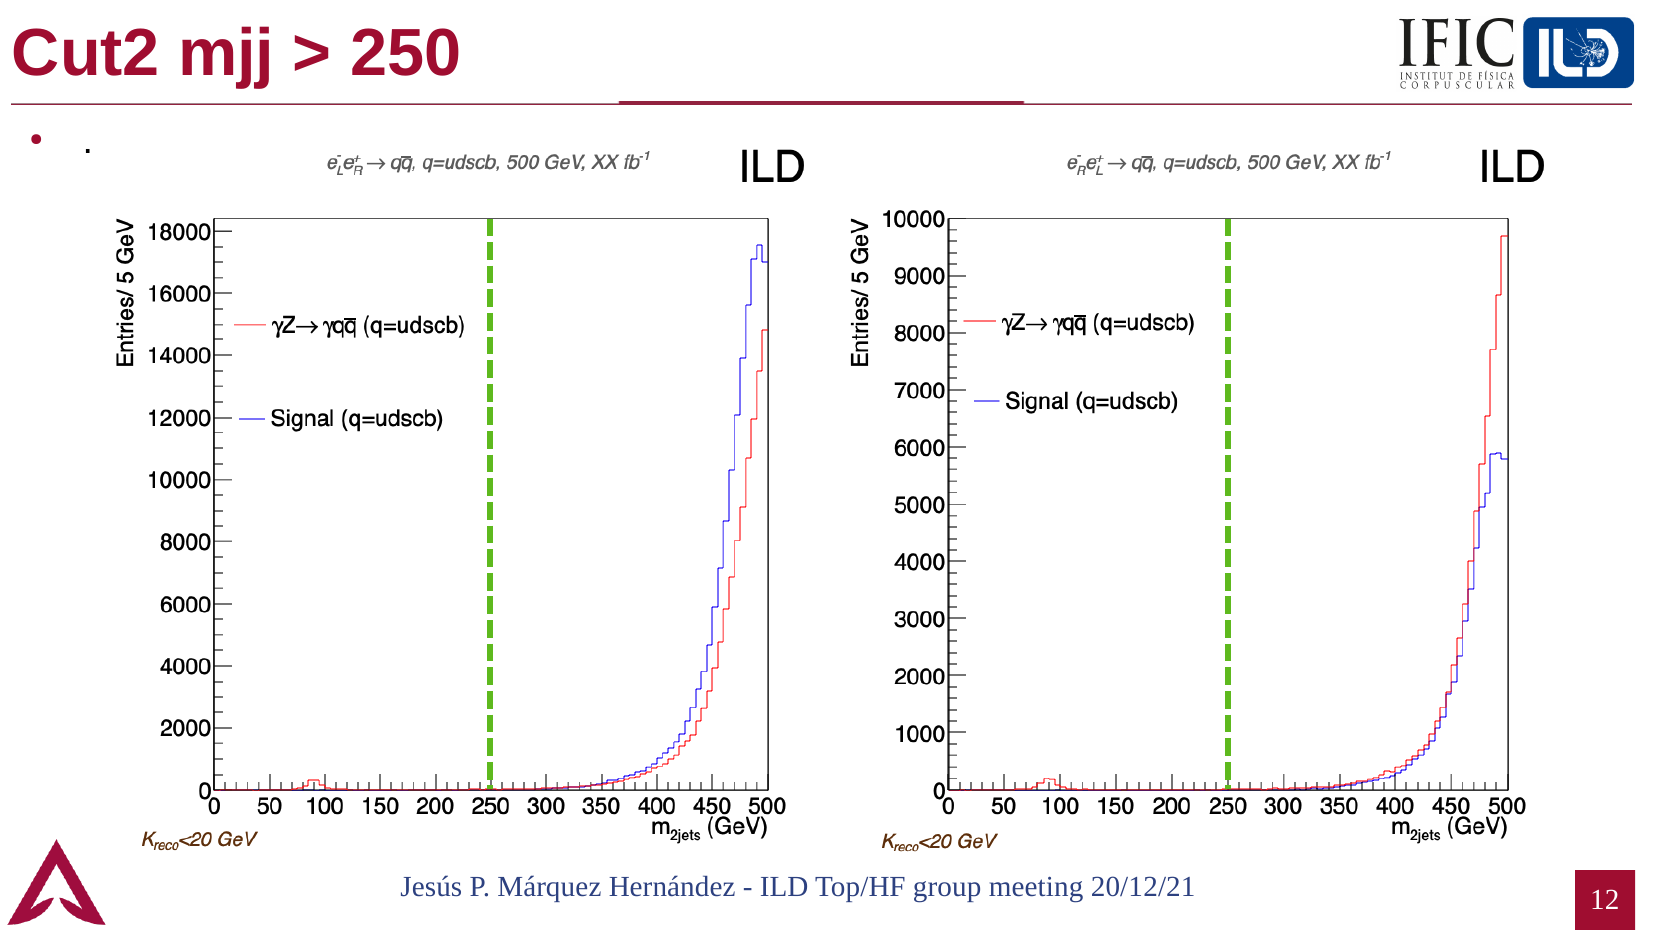

# Cut2 mjj > 250
.
12